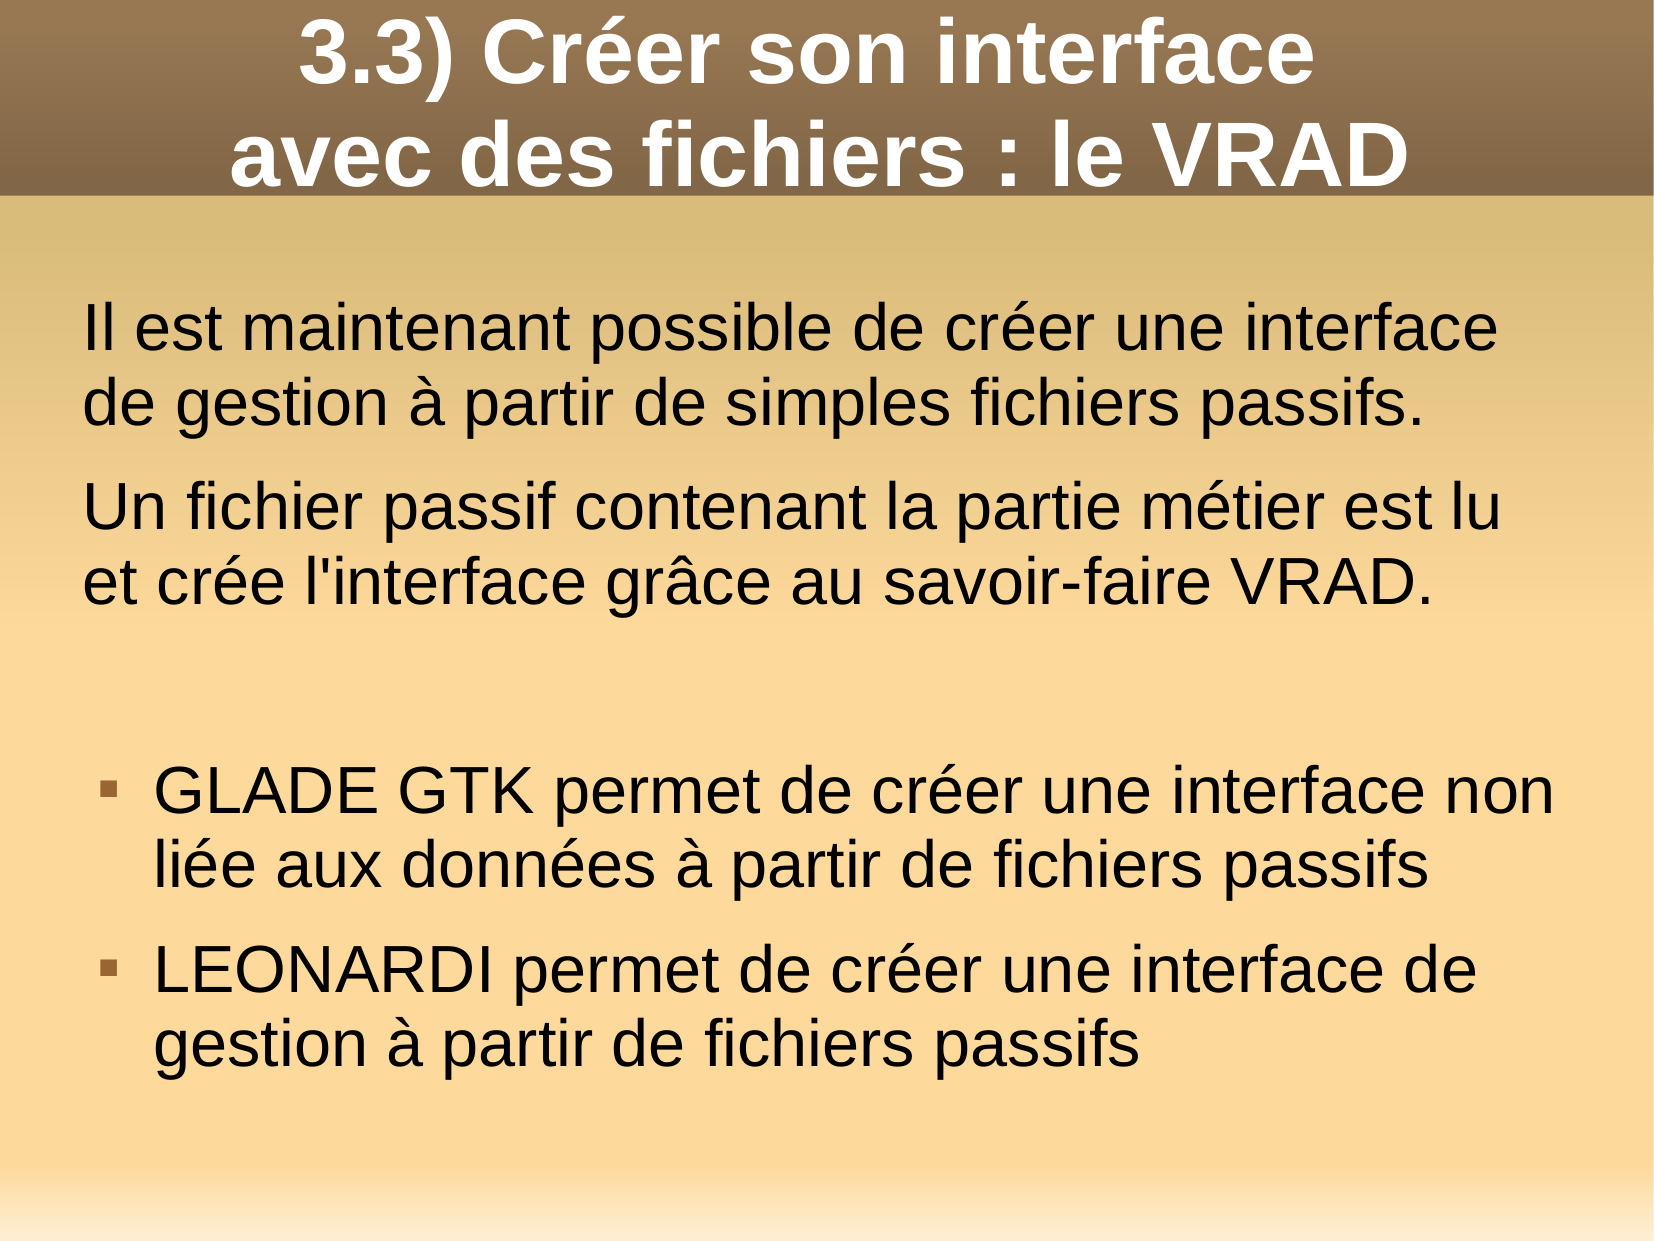

# 3.3) Créer son interface avec des fichiers : le VRAD
Il est maintenant possible de créer une interface de gestion à partir de simples fichiers passifs.
Un fichier passif contenant la partie métier est lu et crée l'interface grâce au savoir-faire VRAD.
GLADE GTK permet de créer une interface non liée aux données à partir de fichiers passifs
LEONARDI permet de créer une interface de gestion à partir de fichiers passifs